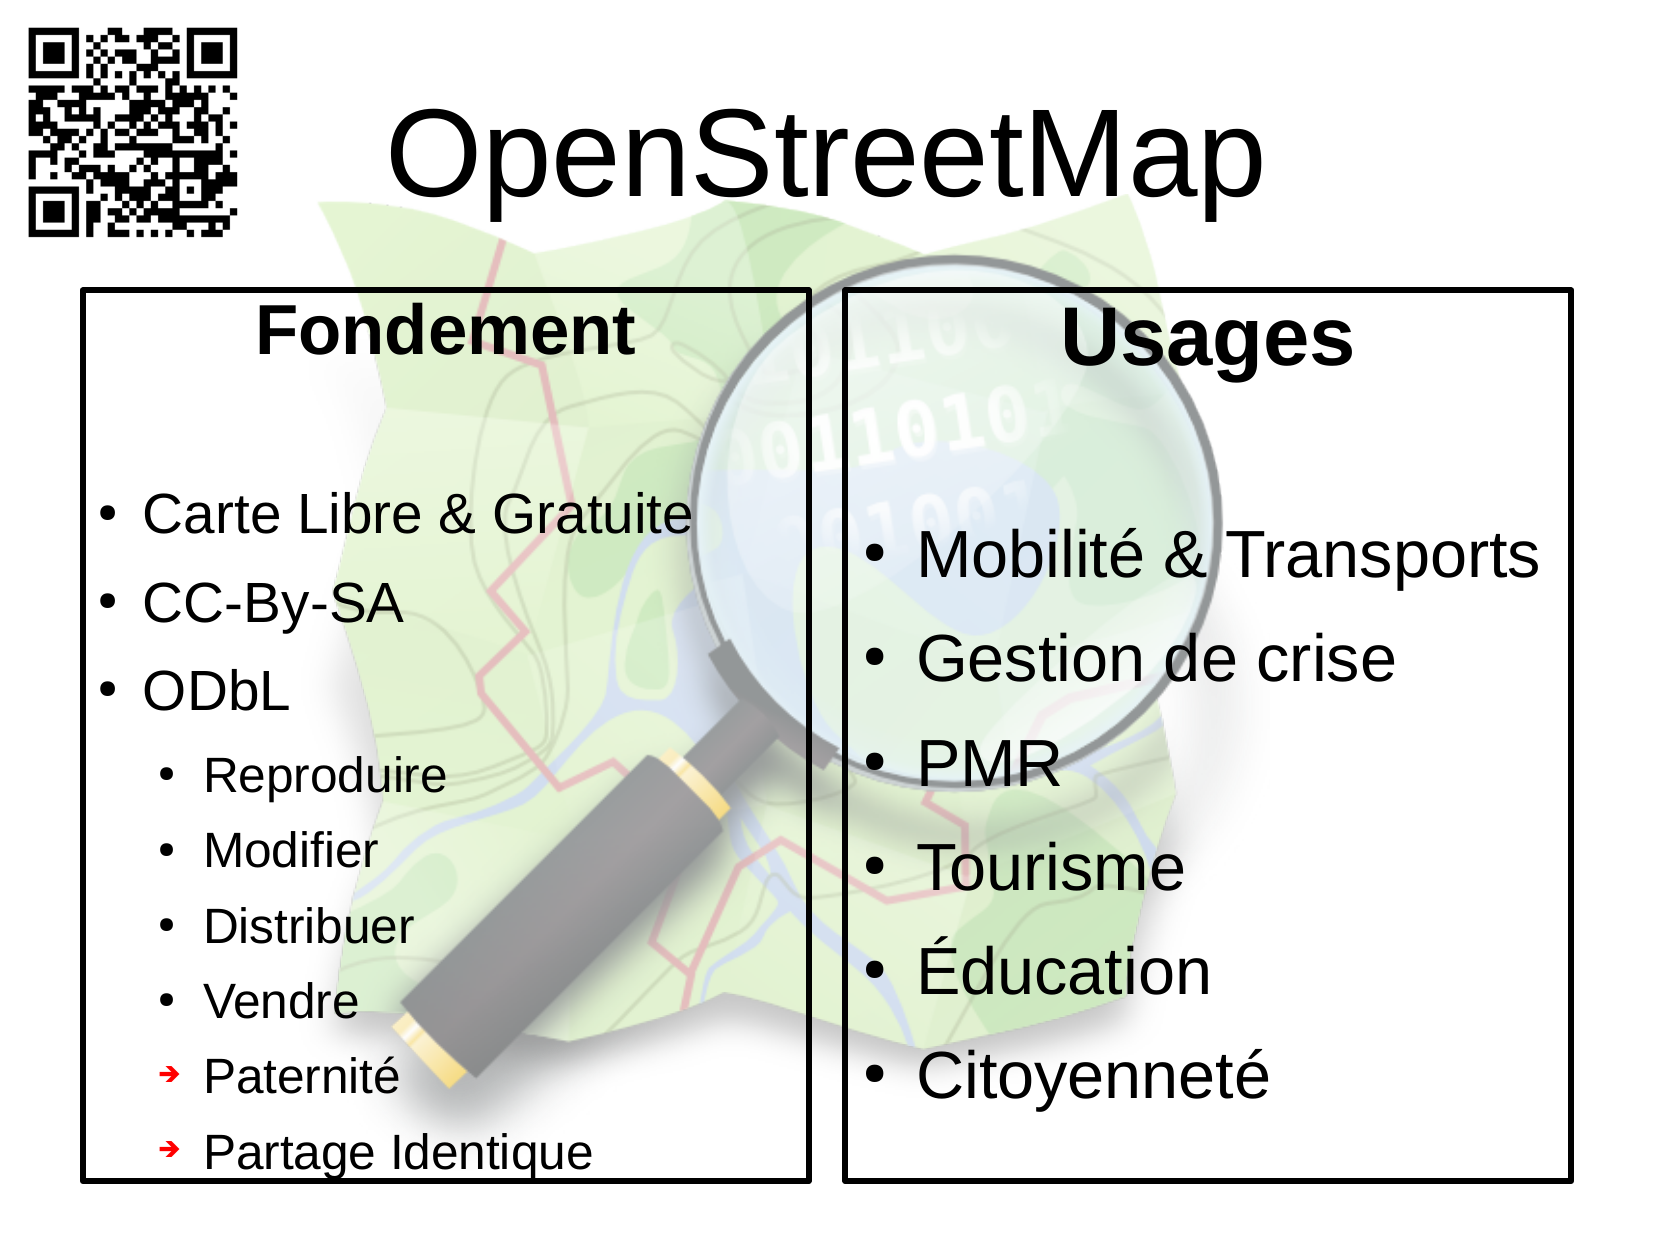

# OpenStreetMap
Fondement
Carte Libre & Gratuite
CC-By-SA
ODbL
Reproduire
Modifier
Distribuer
Vendre
Paternité
Partage Identique
Usages
Mobilité & Transports
Gestion de crise
PMR
Tourisme
Éducation
Citoyenneté